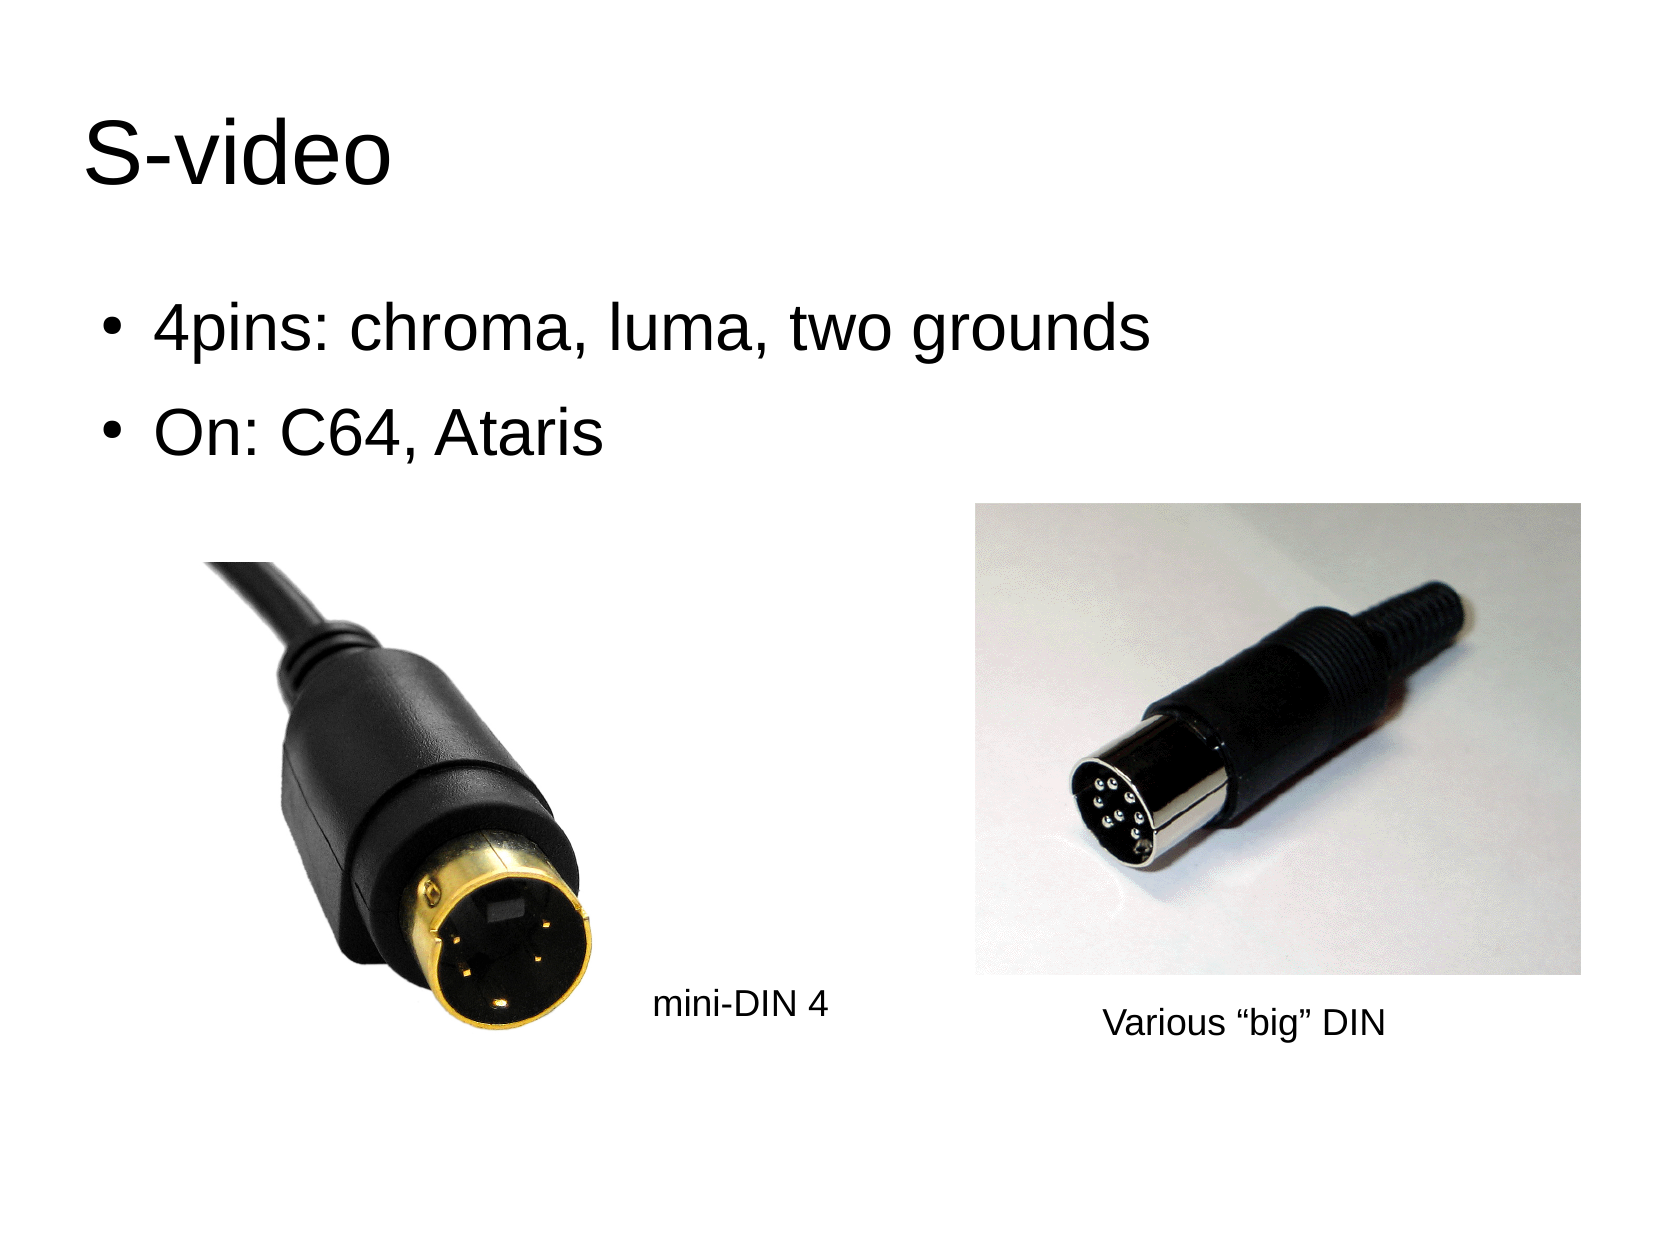

# S-video
4pins: chroma, luma, two grounds
On: C64, Ataris
mini-DIN 4
Various “big” DIN